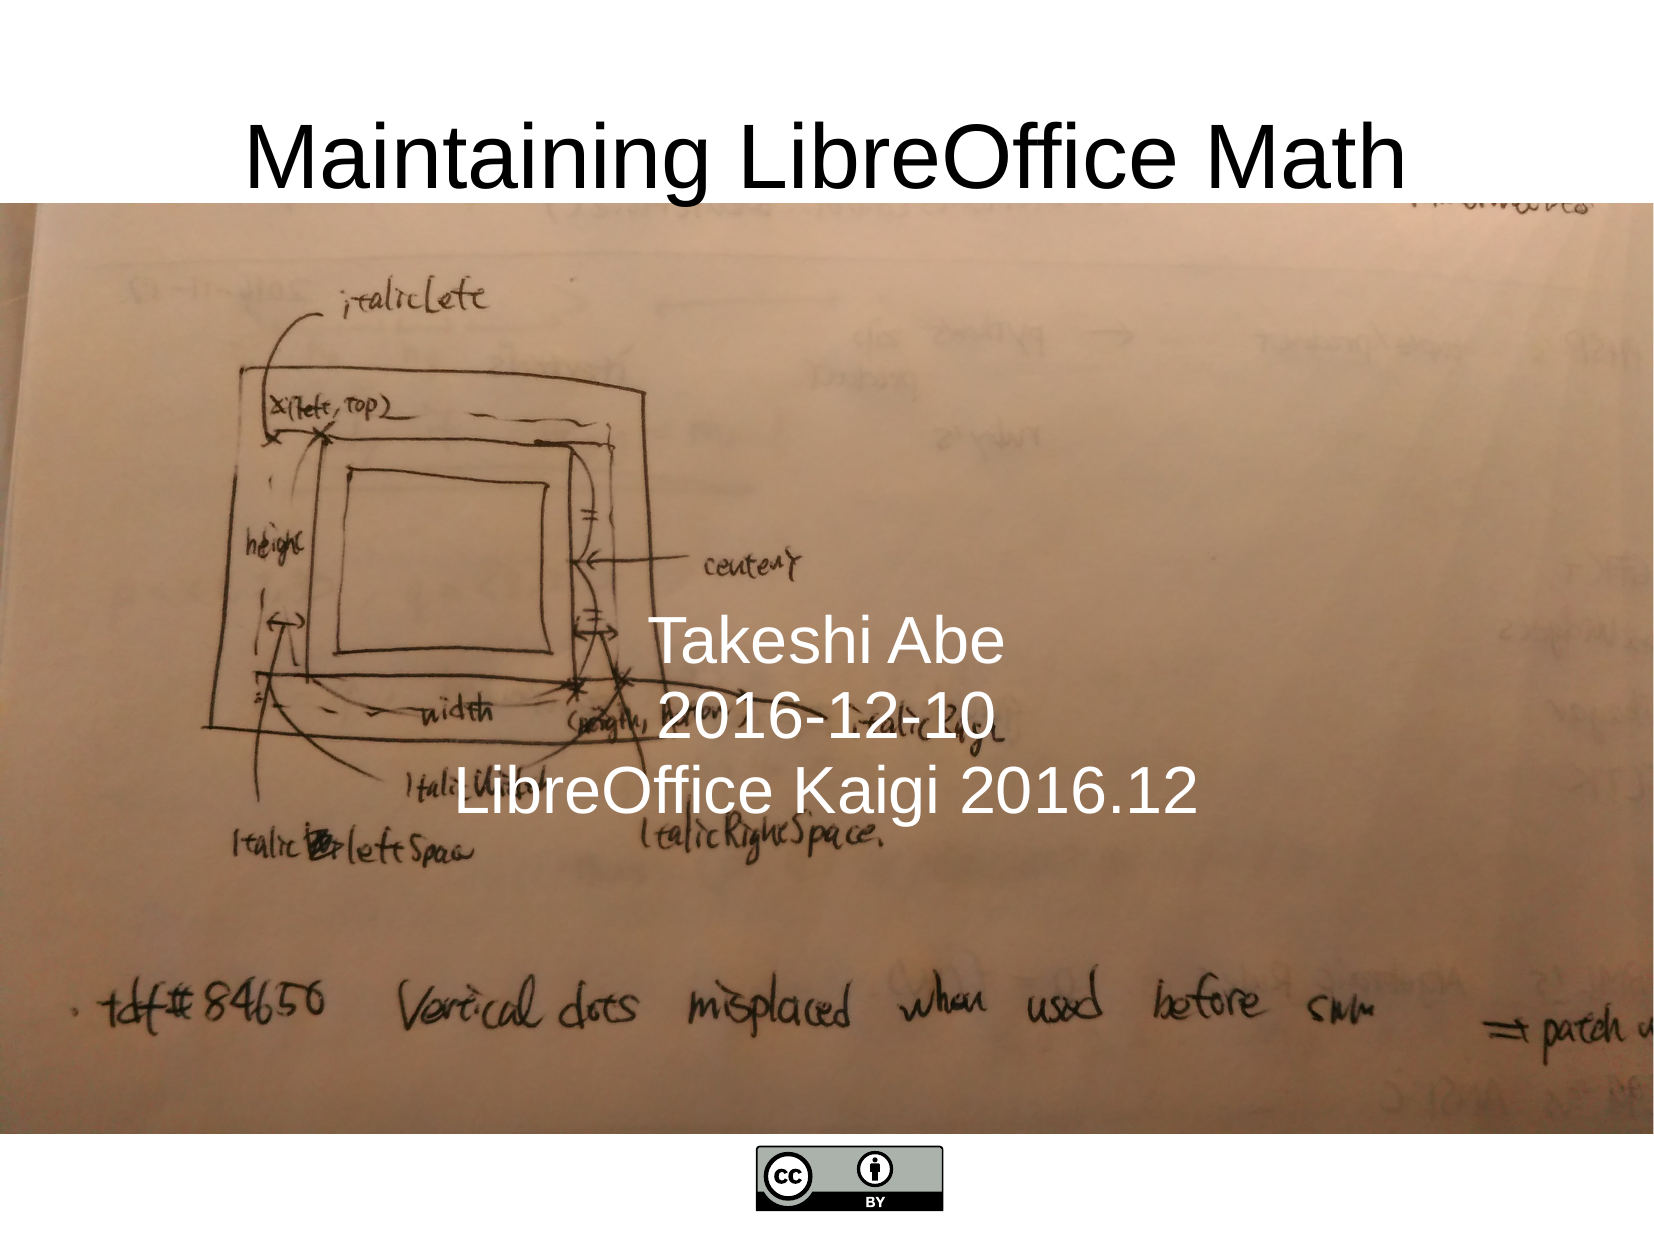

# Maintaining LibreOffice Math
Takeshi Abe
2016-12-10
LibreOffice Kaigi 2016.12